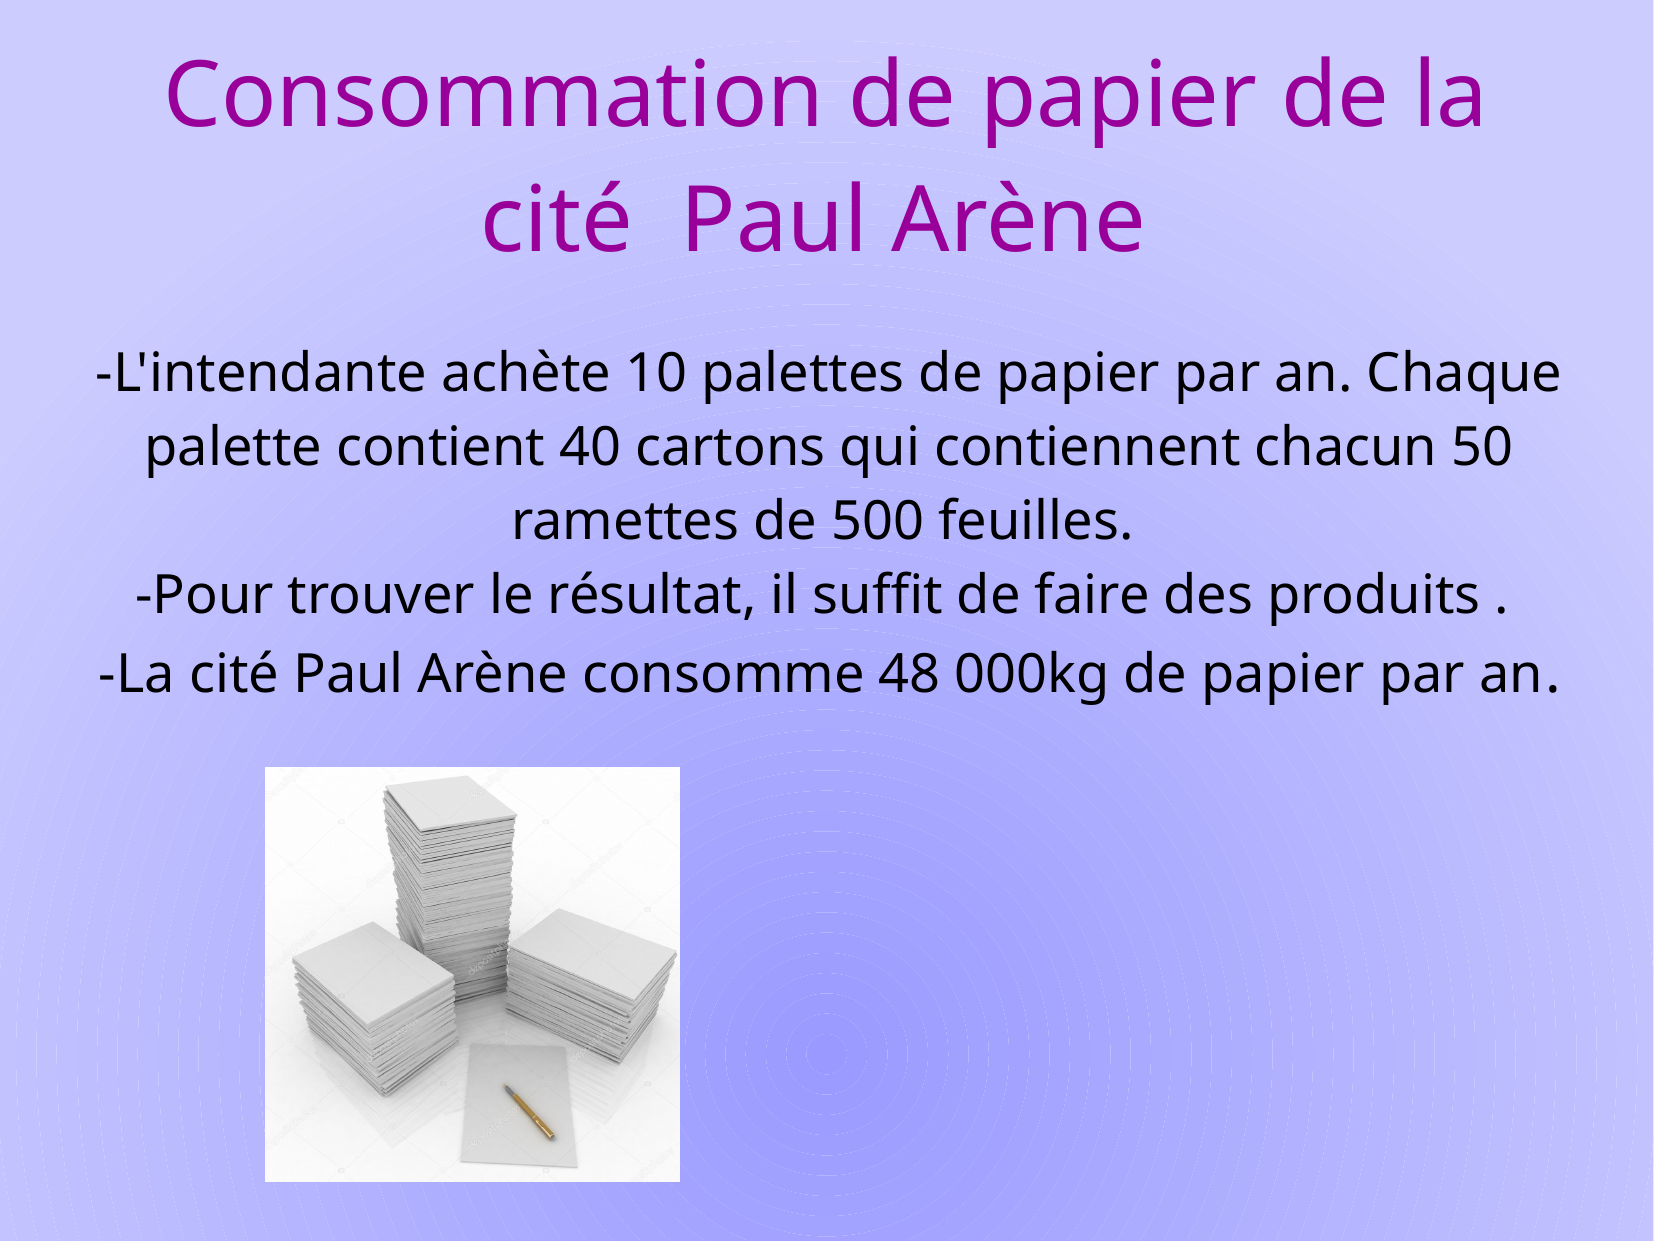

# Consommation de papier de la cité Paul Arène
-L'intendante achète 10 palettes de papier par an. Chaque palette contient 40 cartons qui contiennent chacun 50 ramettes de 500 feuilles.
-Pour trouver le résultat, il suffit de faire des produits .
-La cité Paul Arène consomme 48 000kg de papier par an.